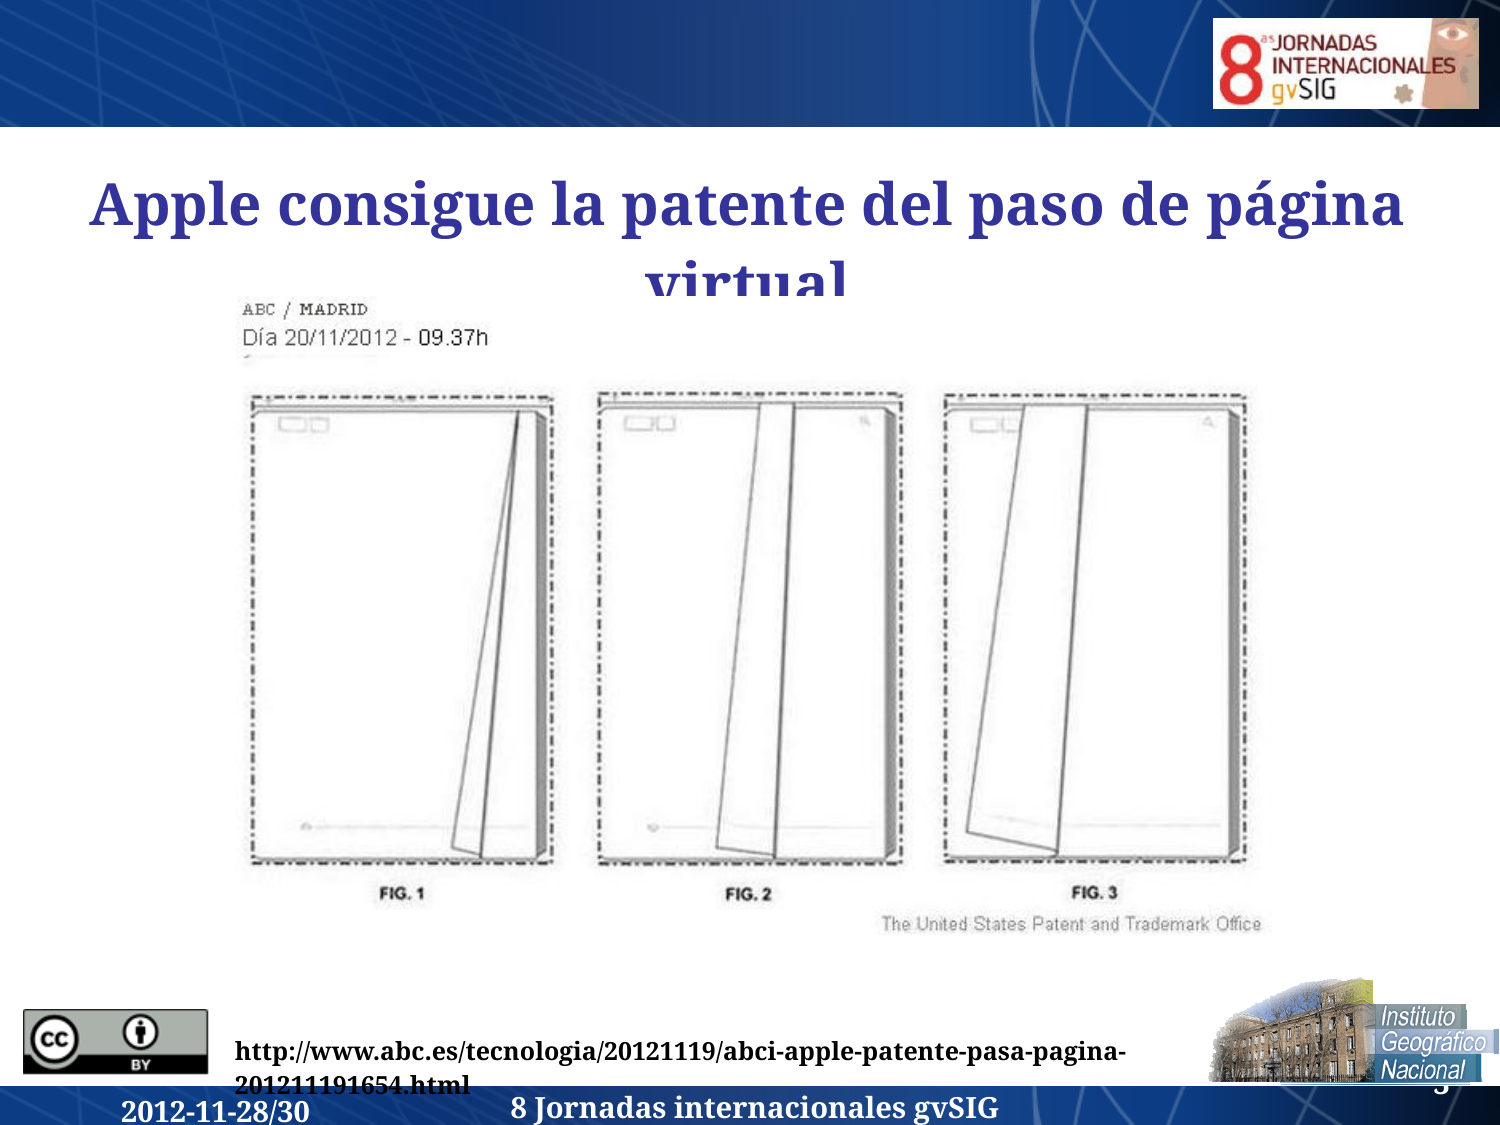

# Apple consigue la patente del paso de página virtual
http://www.abc.es/tecnologia/20121119/abci-apple-patente-pasa-pagina-201211191654.html